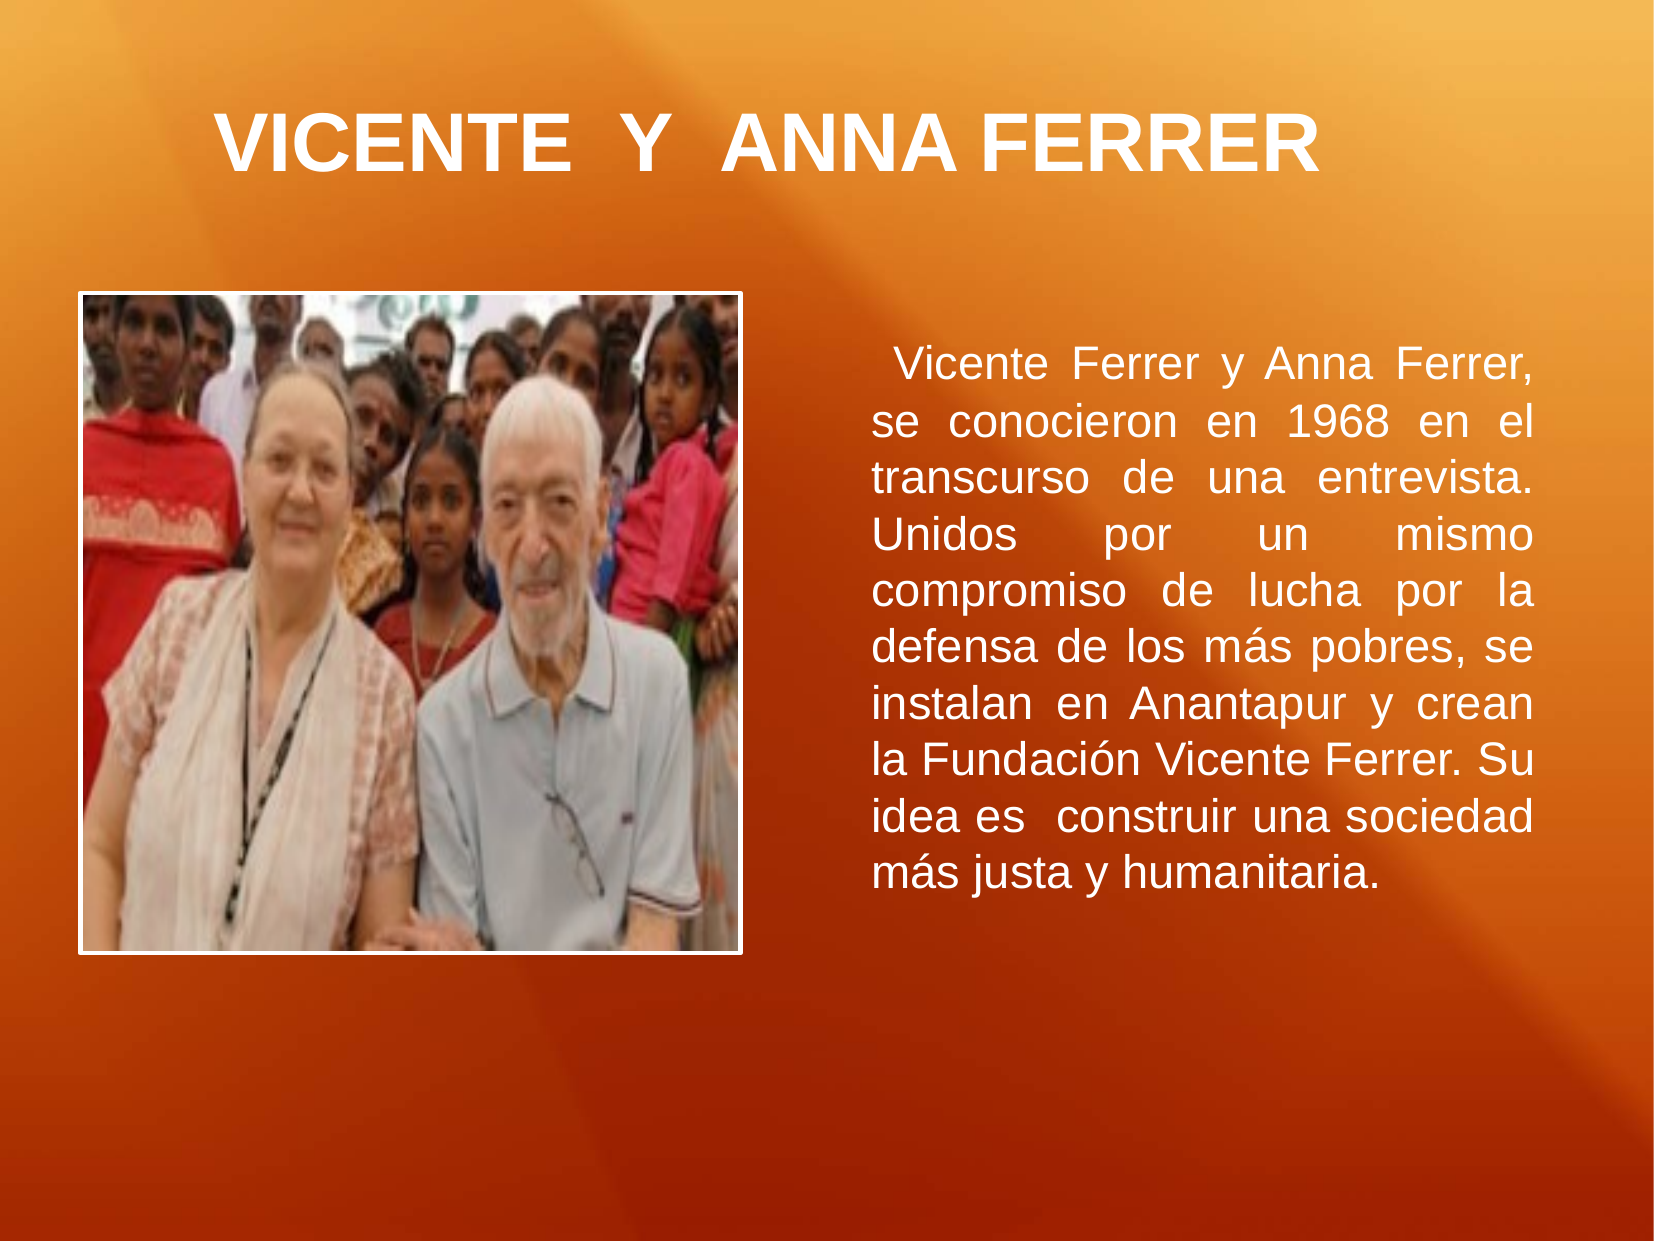

VICENTE Y ANNA FERRER
# Vicente Ferrer y Anna Ferrer, se conocieron en 1968 en el transcurso de una entrevista. Unidos por un mismo compromiso de lucha por la defensa de los más pobres, se instalan en Anantapur y crean la Fundación Vicente Ferrer. Su idea es construir una sociedad más justa y humanitaria.